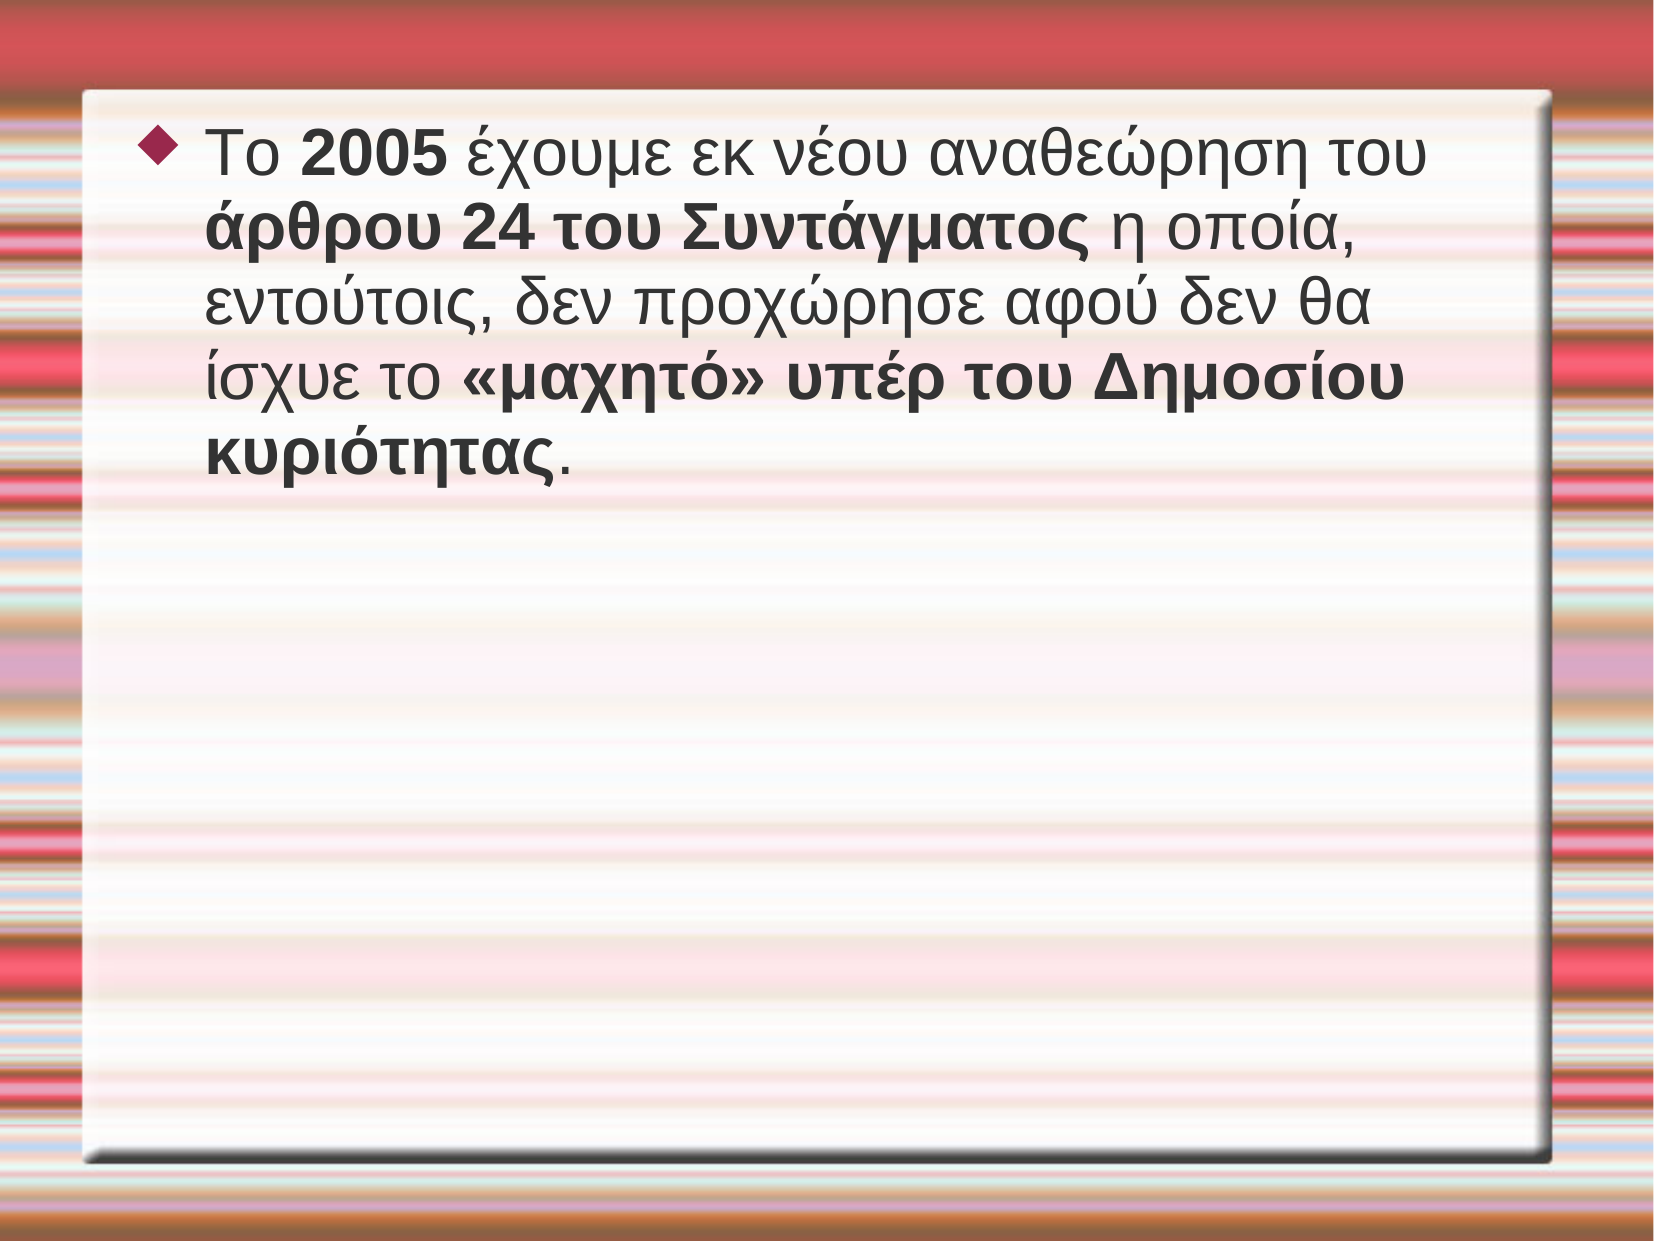

#
Το 2005 έχουμε εκ νέου αναθεώρηση του άρθρου 24 του Συντάγματος η οποία, εντούτοις, δεν προχώρησε αφού δεν θα ίσχυε το «μαχητό» υπέρ του Δημοσίου κυριότητας.